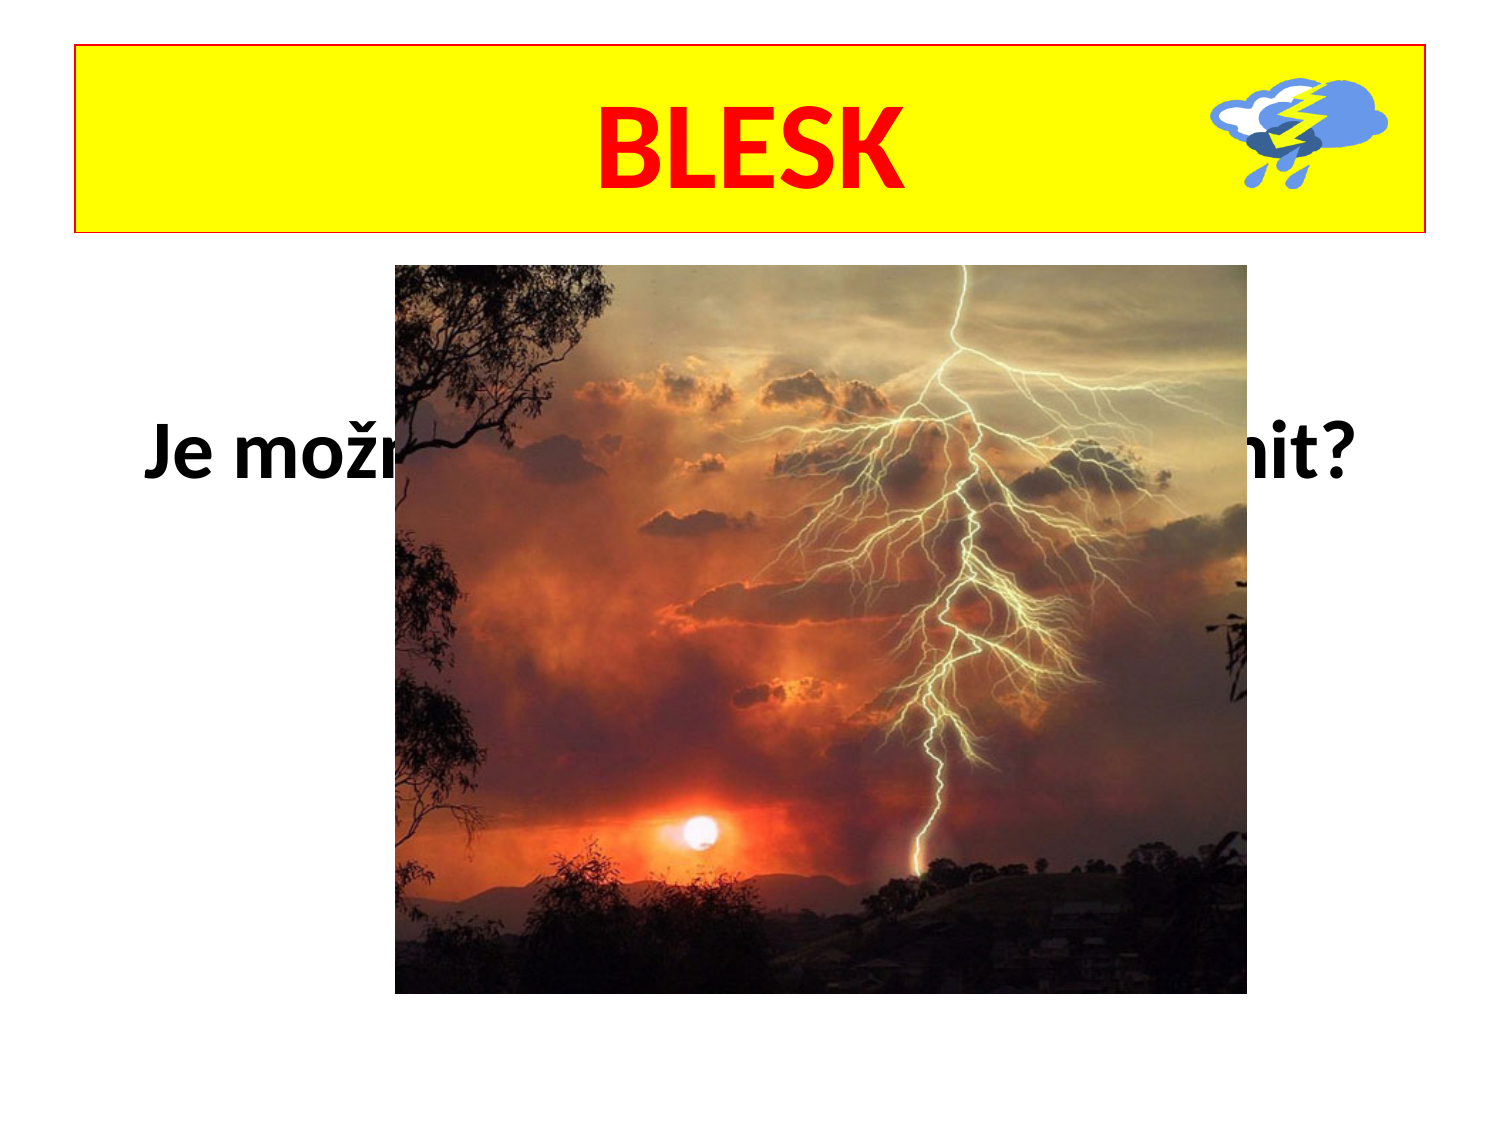

# BLESK
Přemýšlej!
Je možné se proti bleskům chránit?